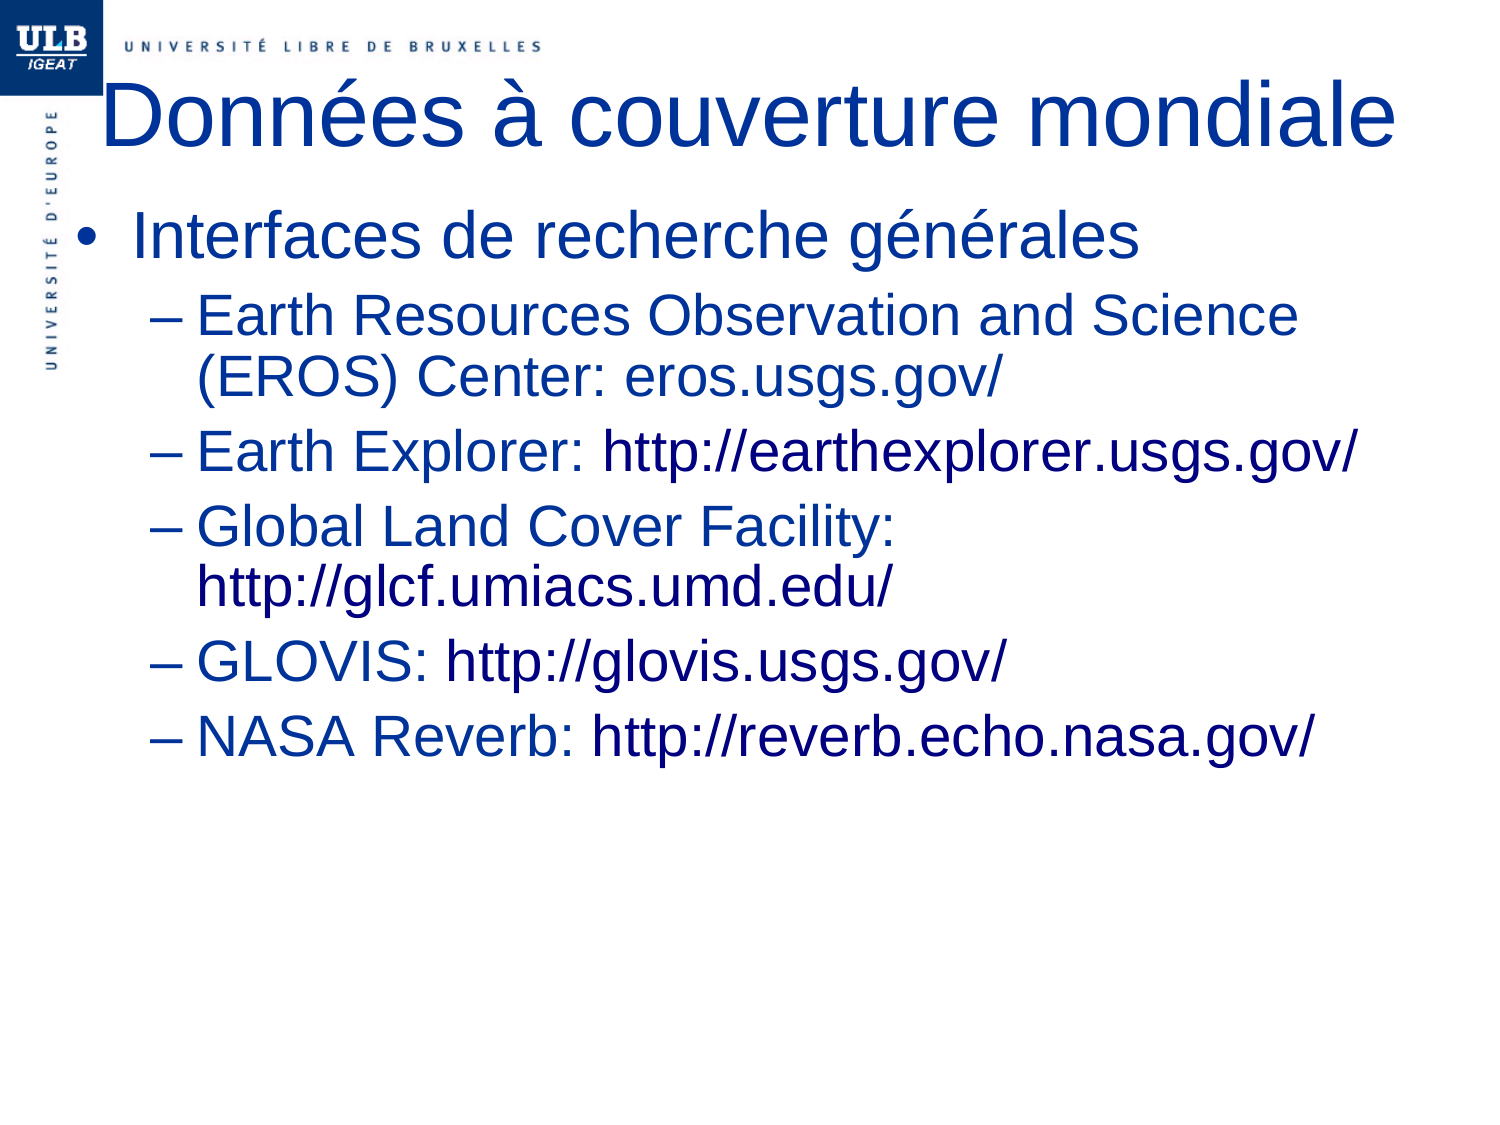

# Données à couverture mondiale
Interfaces de recherche générales
Earth Resources Observation and Science (EROS) Center: eros.usgs.gov/
Earth Explorer: http://earthexplorer.usgs.gov/
Global Land Cover Facility: http://glcf.umiacs.umd.edu/
GLOVIS: http://glovis.usgs.gov/
NASA Reverb: http://reverb.echo.nasa.gov/